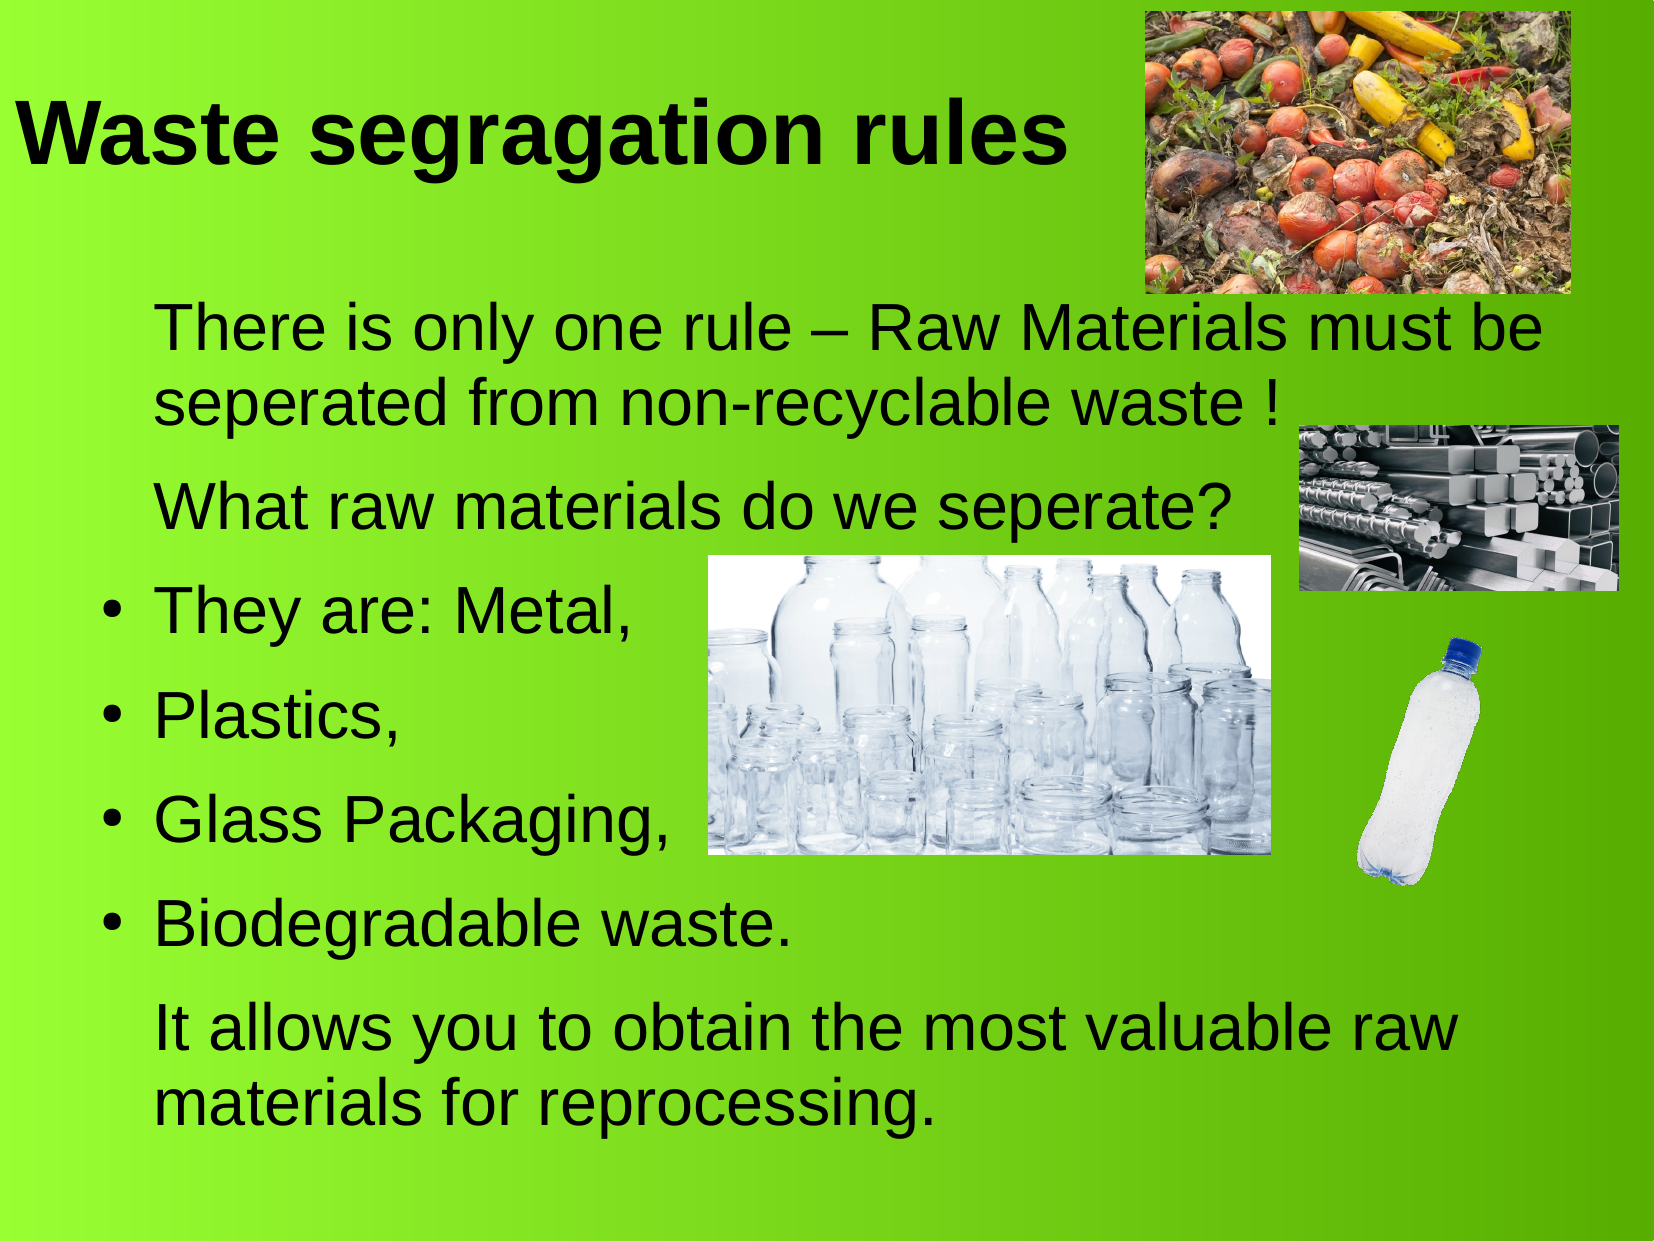

# Waste segragation rules
There is only one rule – Raw Materials must be seperated from non-recyclable waste !
What raw materials do we seperate?
They are: Metal,
Plastics,
Glass Packaging,
Biodegradable waste.
It allows you to obtain the most valuable raw materials for reprocessing.